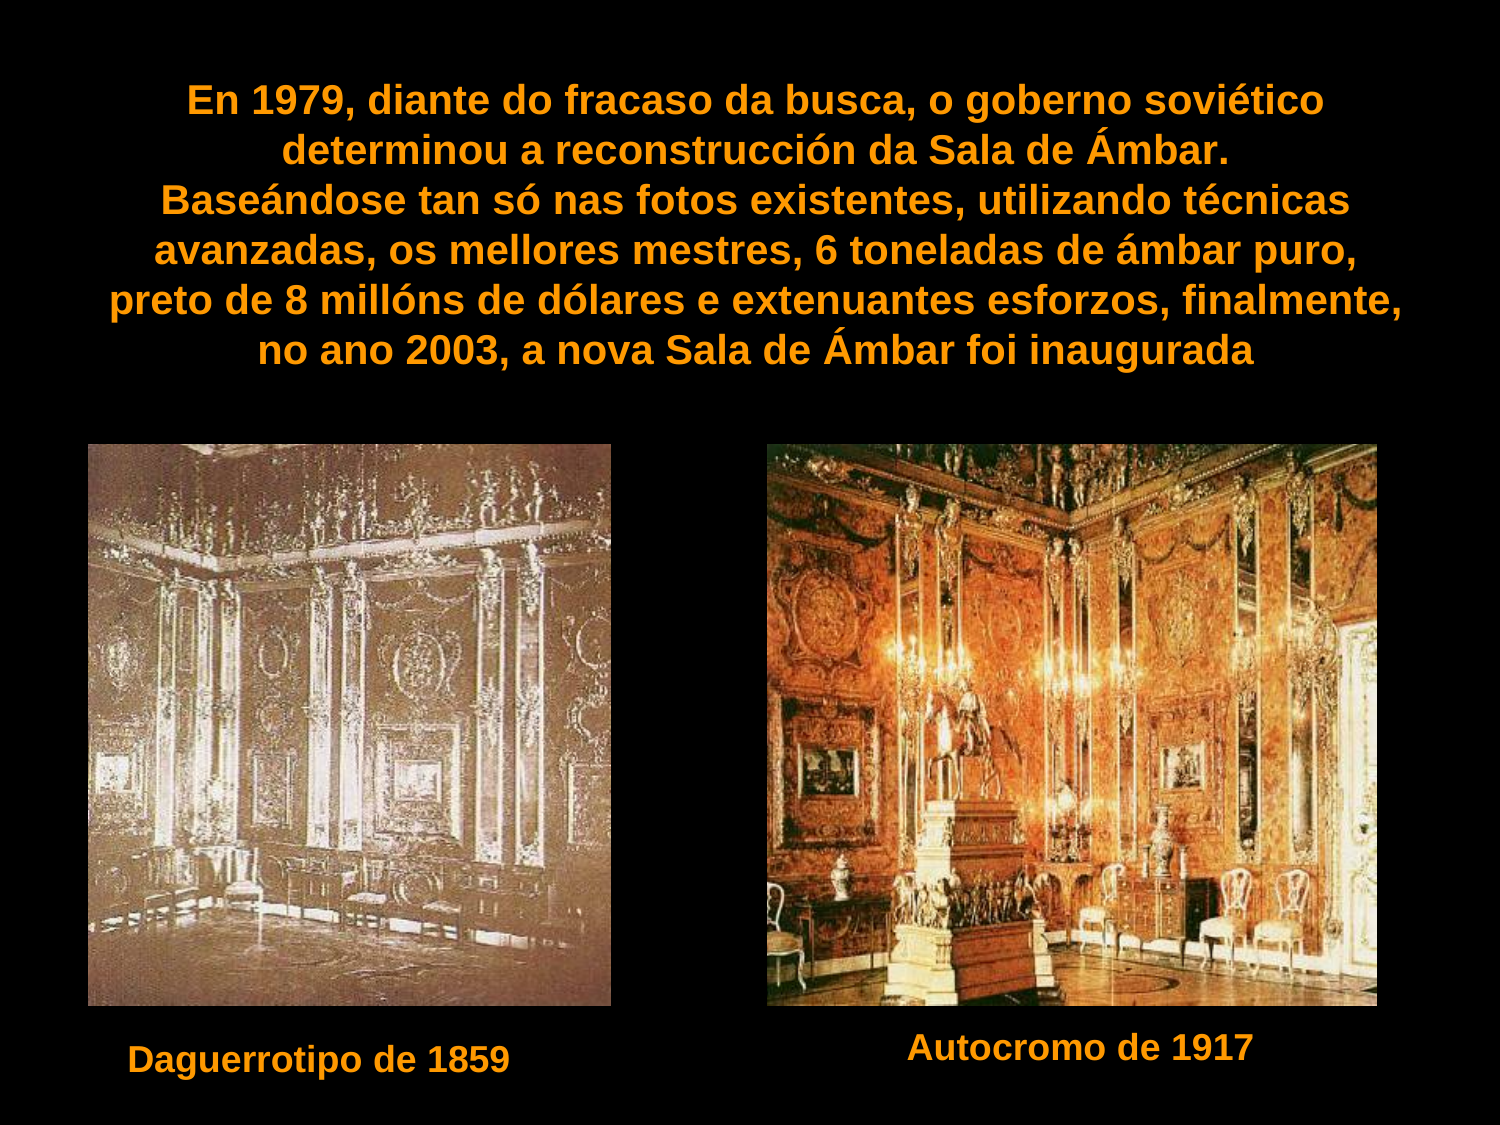

En 1979, diante do fracaso da busca, o goberno soviético determinou a reconstrucción da Sala de Ámbar.
Baseándose tan só nas fotos existentes, utilizando técnicas avanzadas, os mellores mestres, 6 toneladas de ámbar puro, preto de 8 millóns de dólares e extenuantes esforzos, finalmente, no ano 2003, a nova Sala de Ámbar foi inaugurada
Autocromo de 1917
Daguerrotipo de 1859